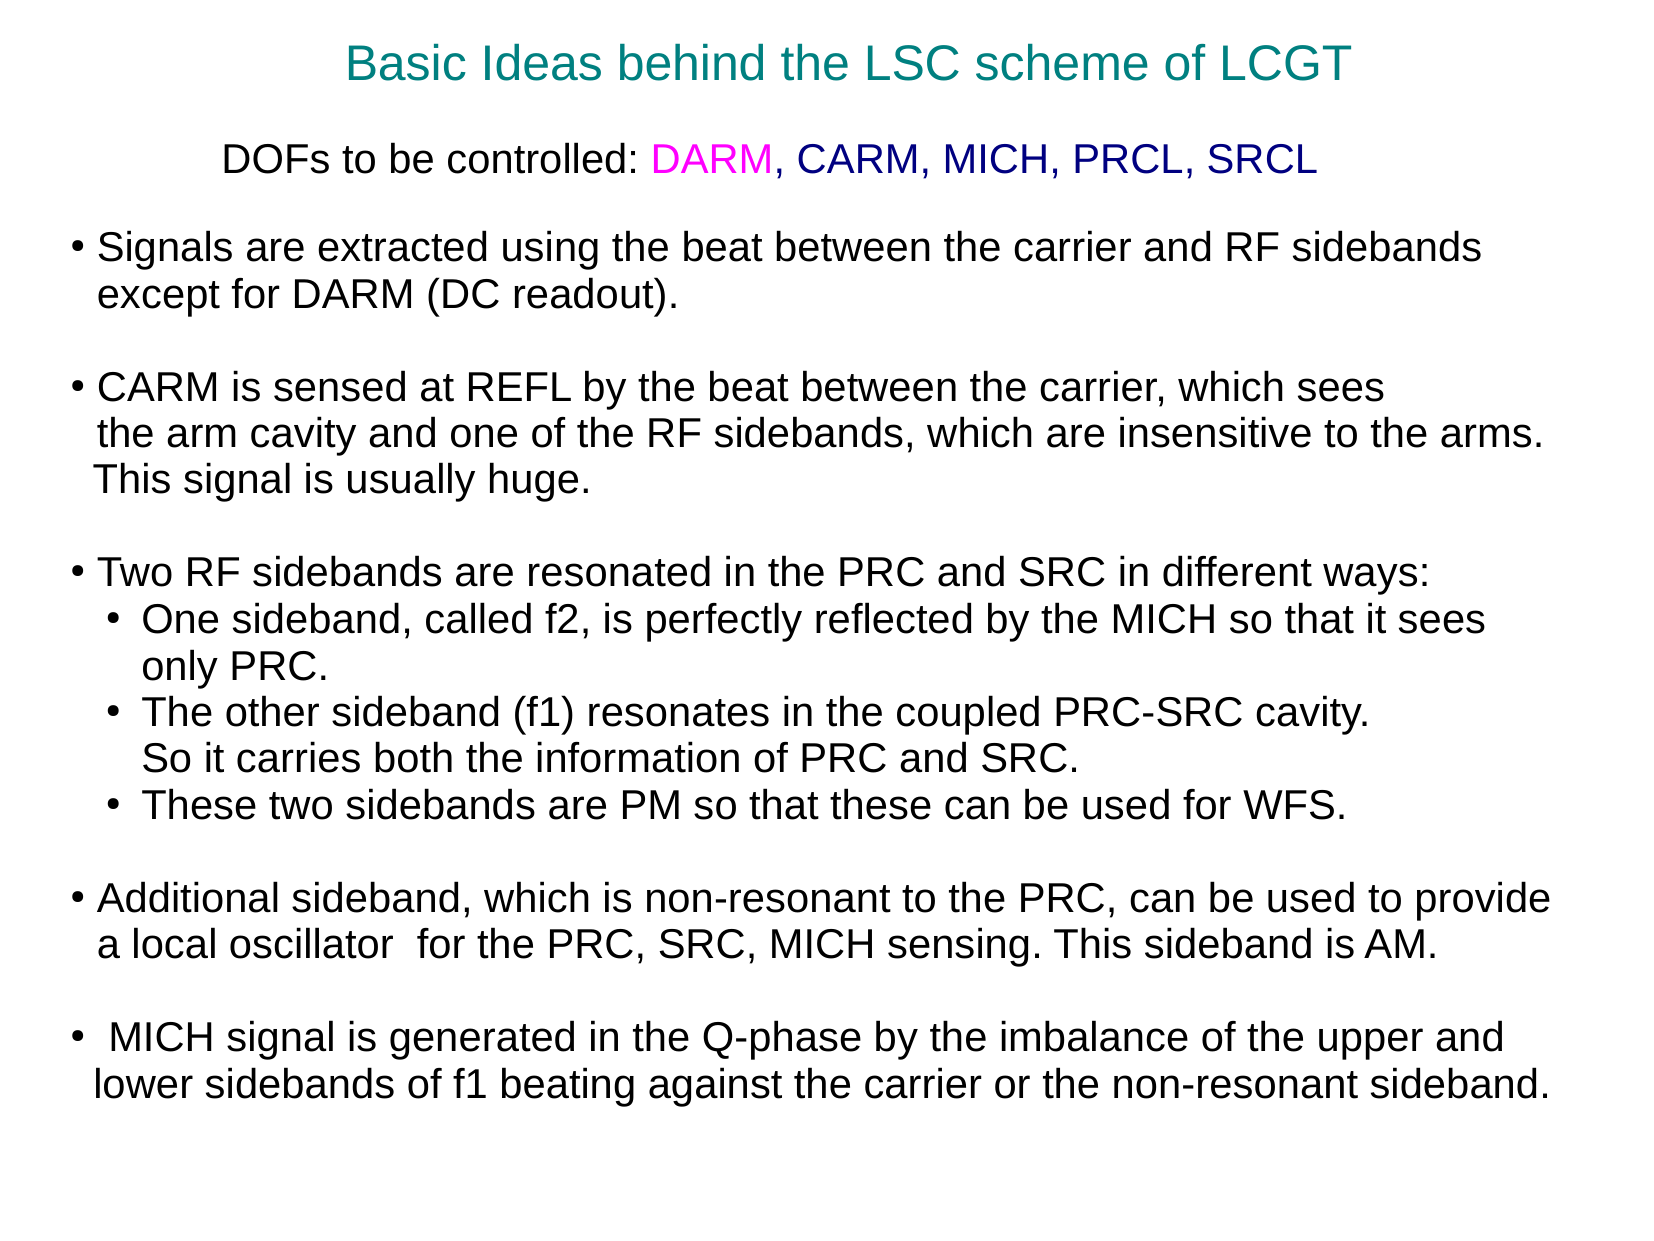

Basic Ideas behind the LSC scheme of LCGT
DOFs to be controlled: DARM, CARM, MICH, PRCL, SRCL
 Signals are extracted using the beat between the carrier and RF sidebands
 except for DARM (DC readout).
 CARM is sensed at REFL by the beat between the carrier, which sees
 the arm cavity and one of the RF sidebands, which are insensitive to the arms.
 This signal is usually huge.
 Two RF sidebands are resonated in the PRC and SRC in different ways:
One sideband, called f2, is perfectly reflected by the MICH so that it sees
only PRC.
The other sideband (f1) resonates in the coupled PRC-SRC cavity.
So it carries both the information of PRC and SRC.
These two sidebands are PM so that these can be used for WFS.
 Additional sideband, which is non-resonant to the PRC, can be used to provide
 a local oscillator for the PRC, SRC, MICH sensing. This sideband is AM.
 MICH signal is generated in the Q-phase by the imbalance of the upper and
 lower sidebands of f1 beating against the carrier or the non-resonant sideband.